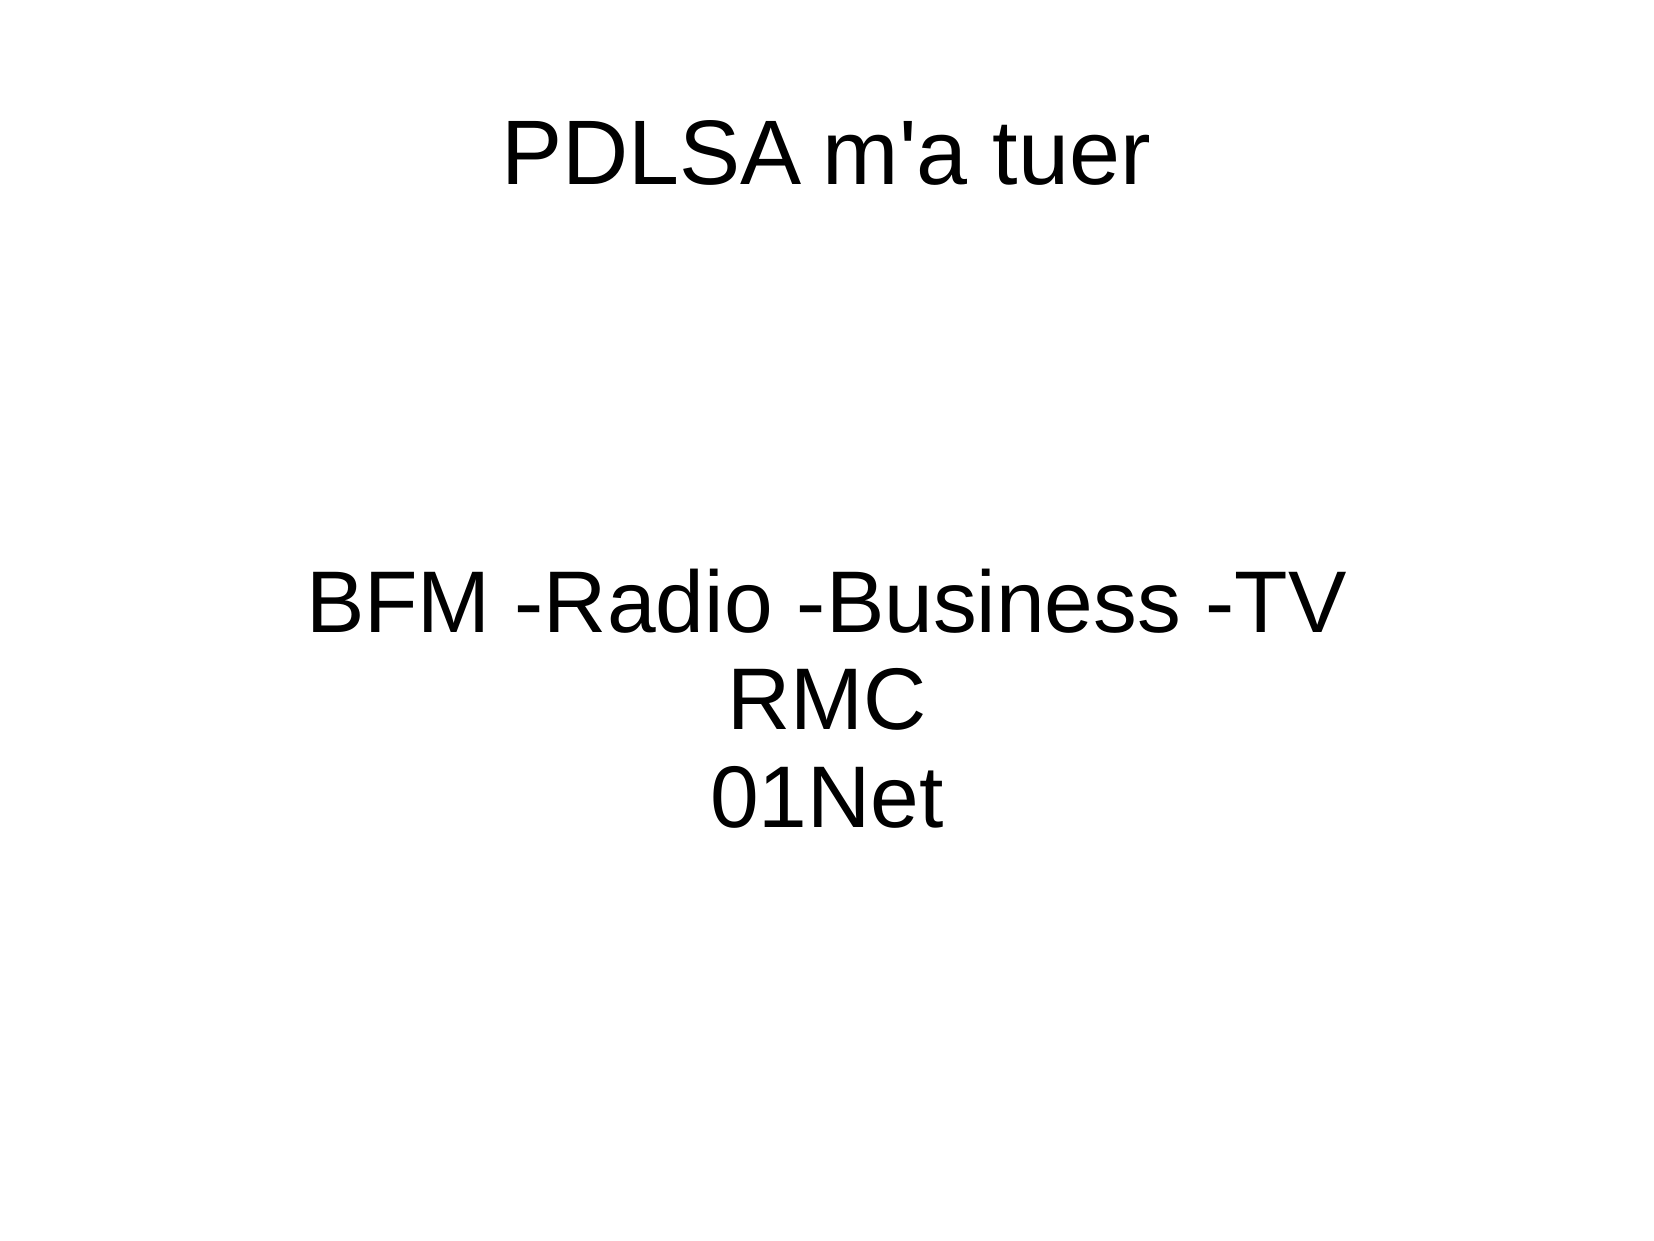

# PDLSA m'a tuer
BFM -Radio -Business -TV
RMC
01Net